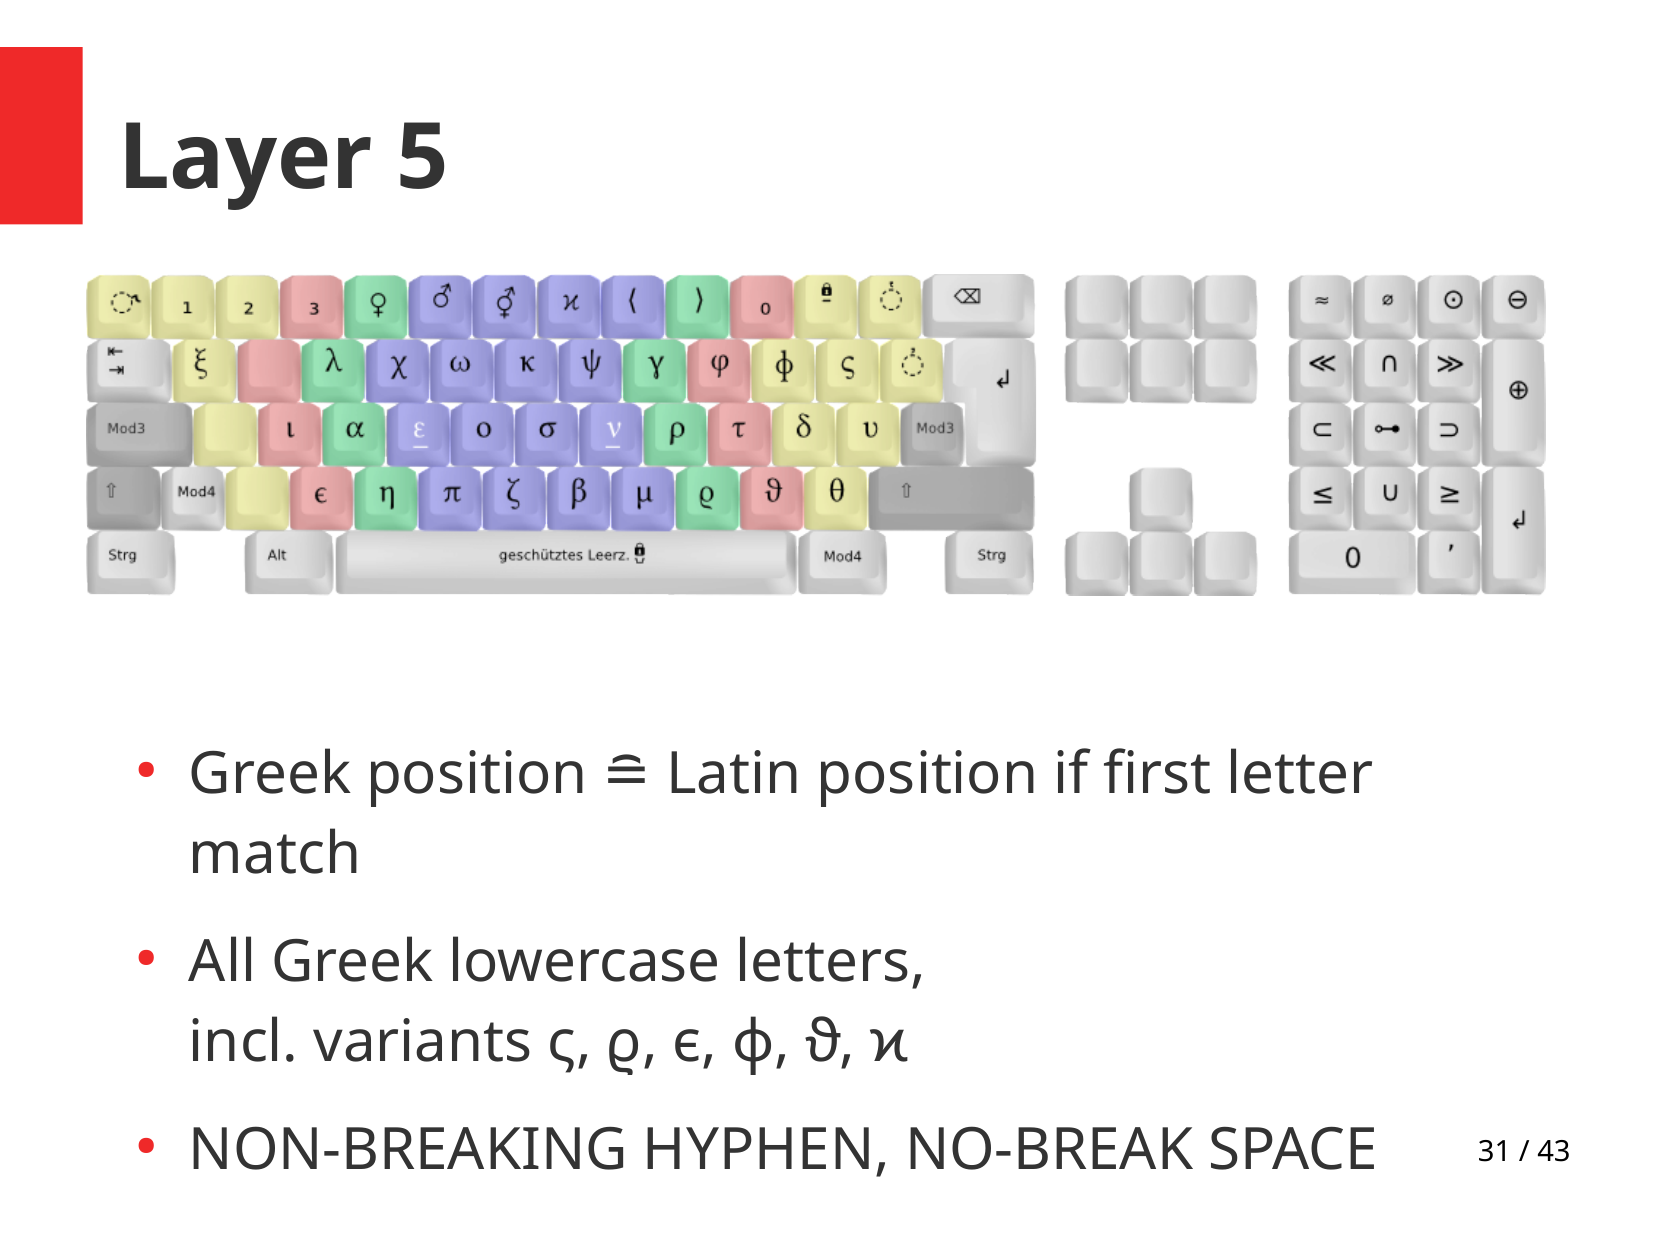

# Layer 5
Greek position ≘ Latin position if first letter match
All Greek lowercase letters,
incl. variants ς, ϱ, ϵ, ϕ, ϑ, ϰ
NON-BREAKING HYPHEN, NO-BREAK SPACE
31